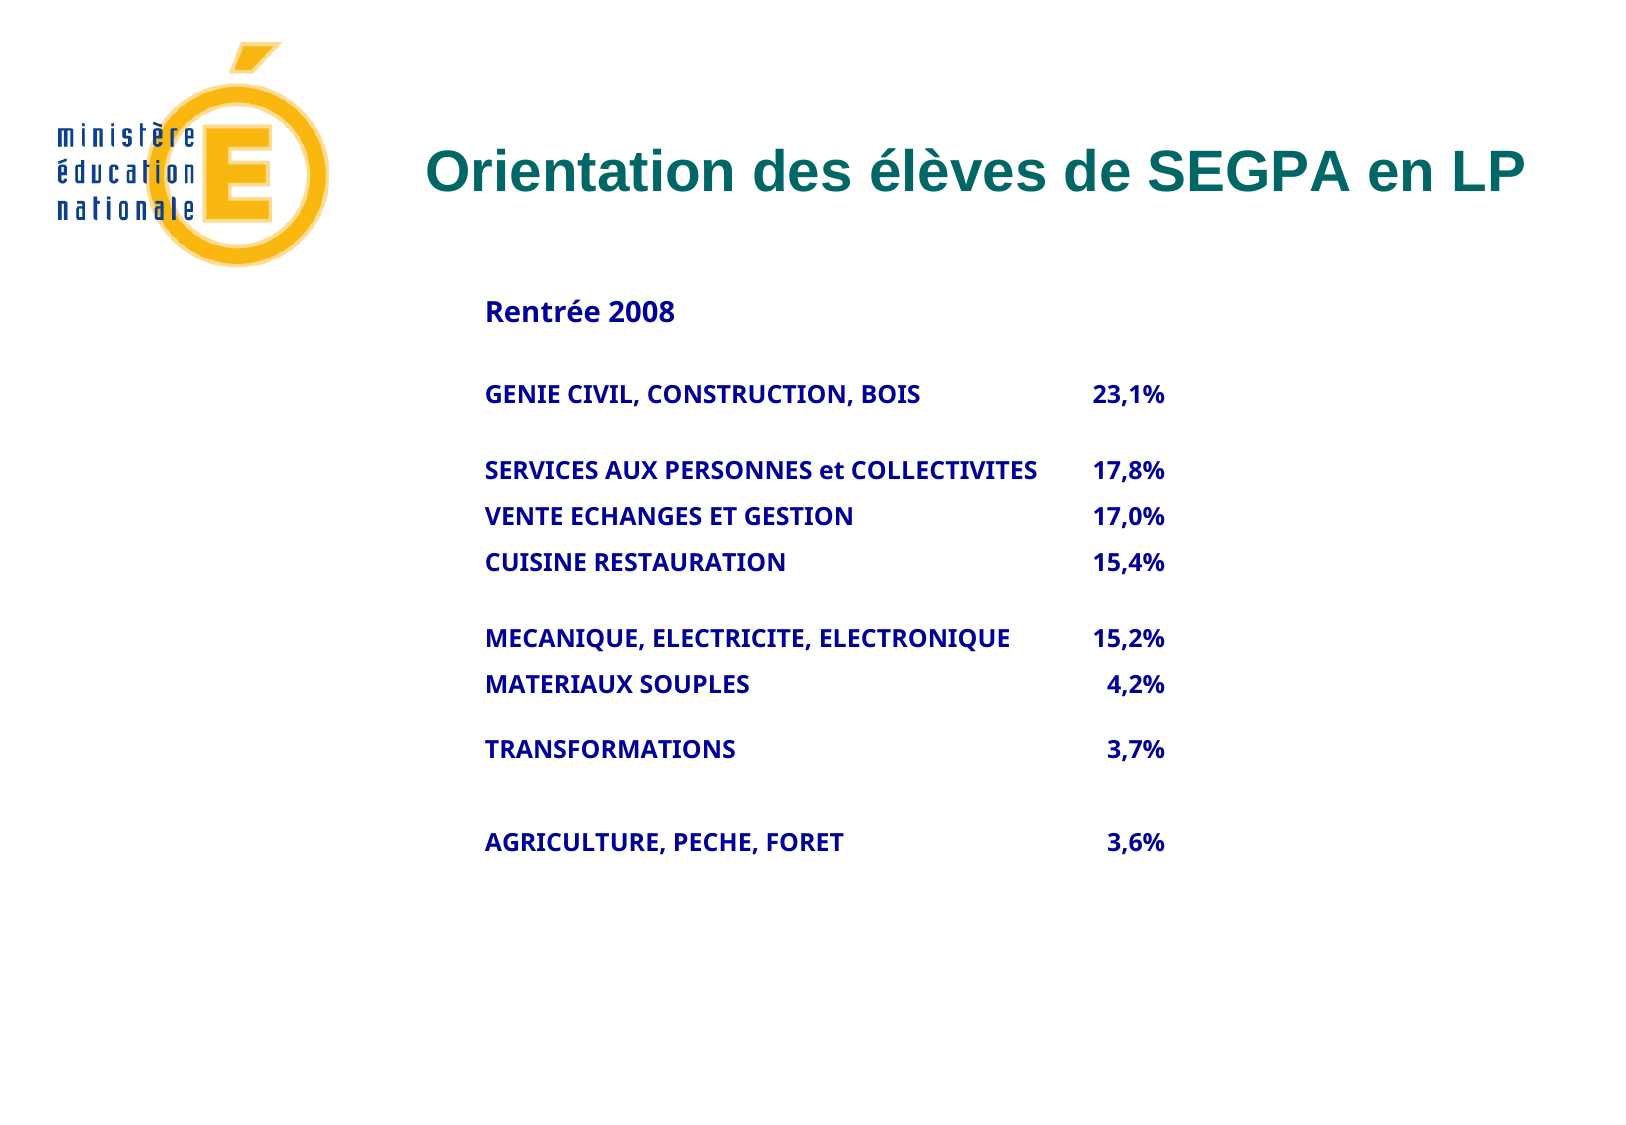

Orientation des élèves de SEGPA en LP
| Rentrée 2008 | |
| --- | --- |
| GENIE CIVIL, CONSTRUCTION, BOIS | 23,1% |
| SERVICES AUX PERSONNES et COLLECTIVITES | 17,8% |
| VENTE ECHANGES ET GESTION | 17,0% |
| CUISINE RESTAURATION | 15,4% |
| MECANIQUE, ELECTRICITE, ELECTRONIQUE | 15,2% |
| MATERIAUX SOUPLES | 4,2% |
| TRANSFORMATIONS | 3,7% |
| AGRICULTURE, PECHE, FORET | 3,6% |